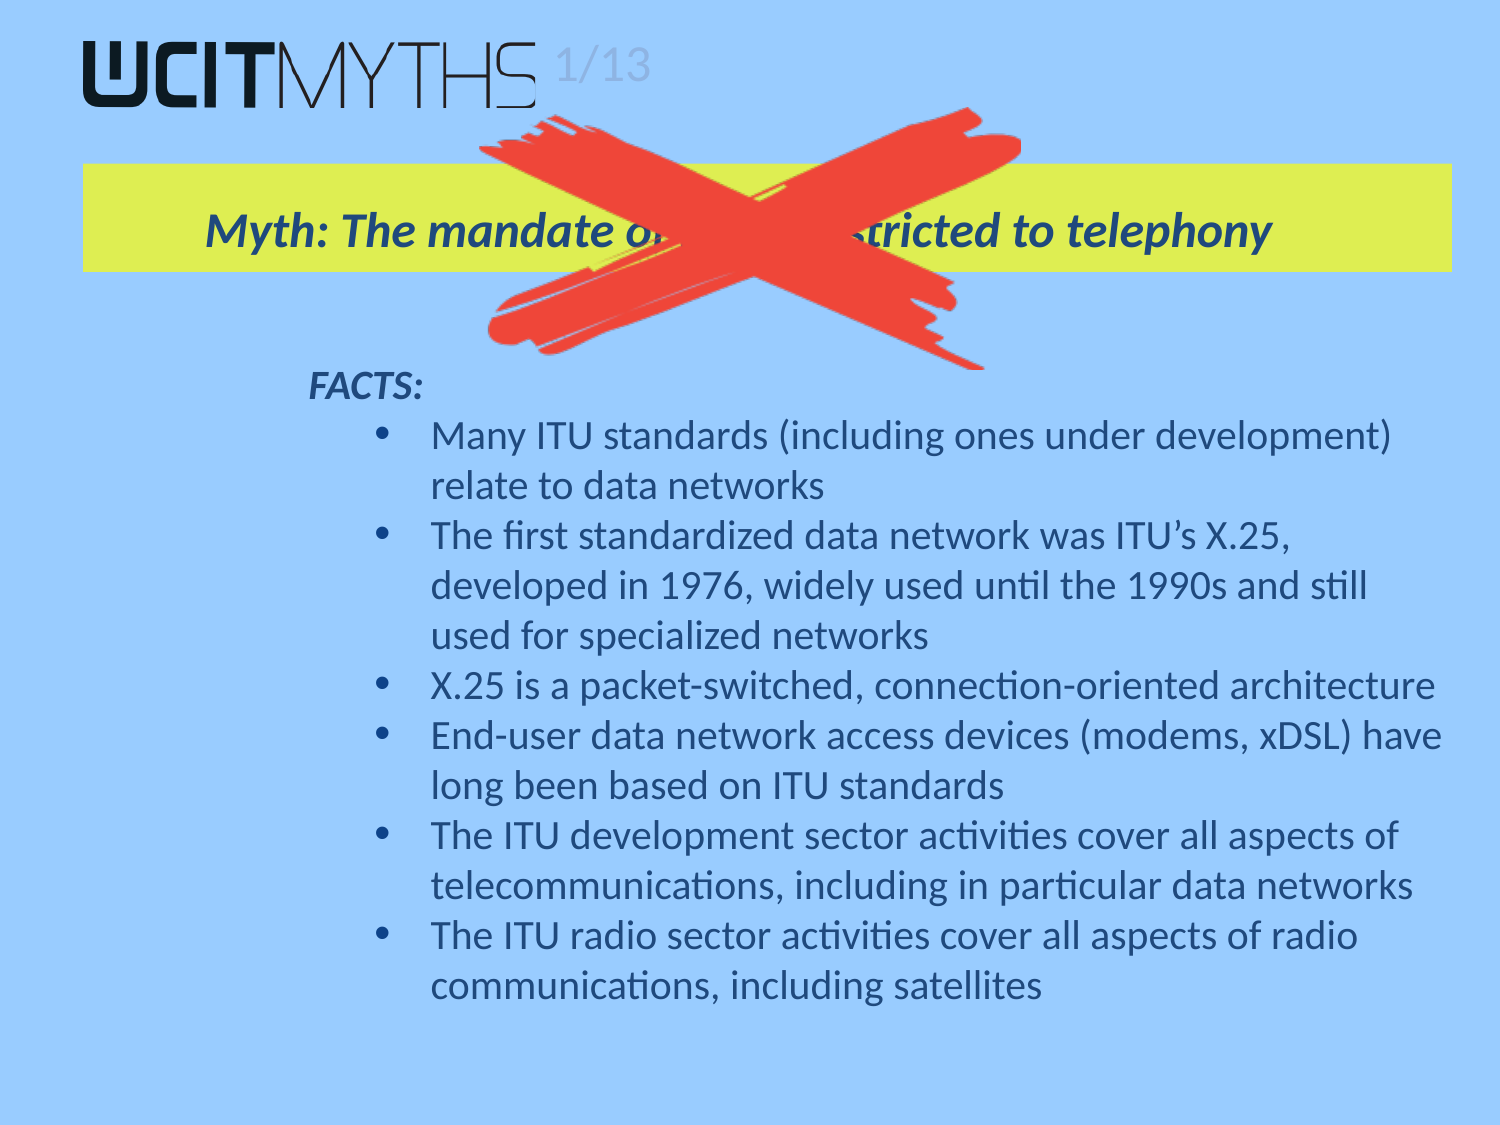

1/13
Myth: The mandate of ITU is restricted to telephony
FACTS:
Many ITU standards (including ones under development) relate to data networks
The first standardized data network was ITU’s X.25, developed in 1976, widely used until the 1990s and still used for specialized networks
X.25 is a packet-switched, connection-oriented architecture
End-user data network access devices (modems, xDSL) have long been based on ITU standards
The ITU development sector activities cover all aspects of telecommunications, including in particular data networks
The ITU radio sector activities cover all aspects of radio communications, including satellites